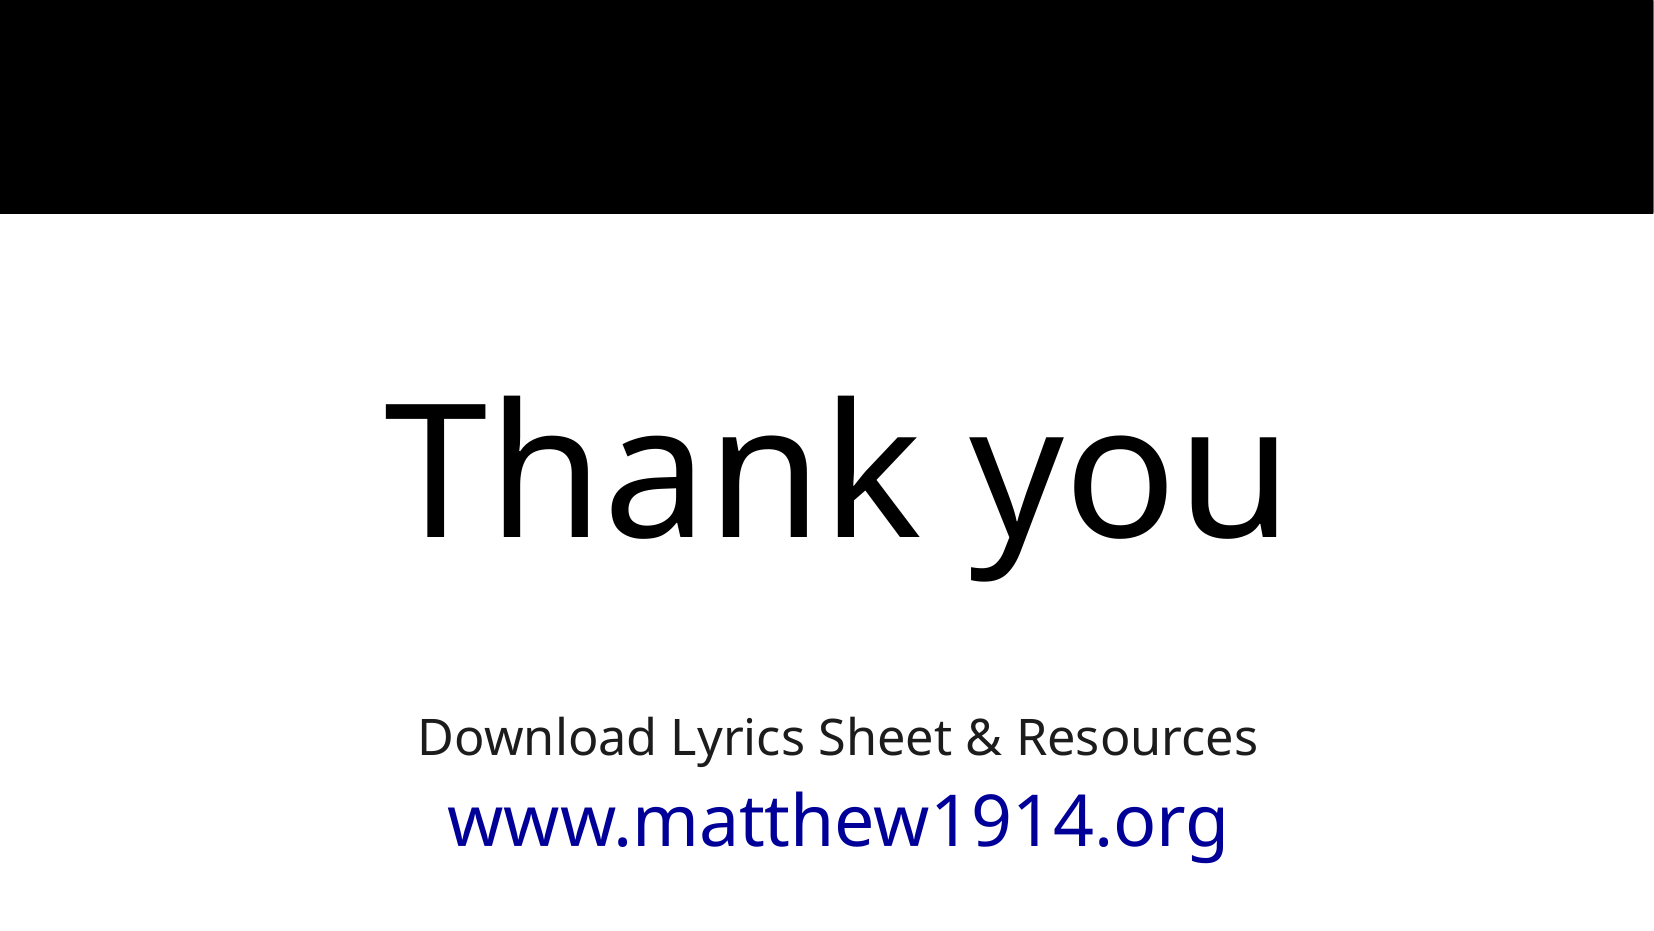

# Thank you
Download Lyrics Sheet & Resources
www.matthew1914.org